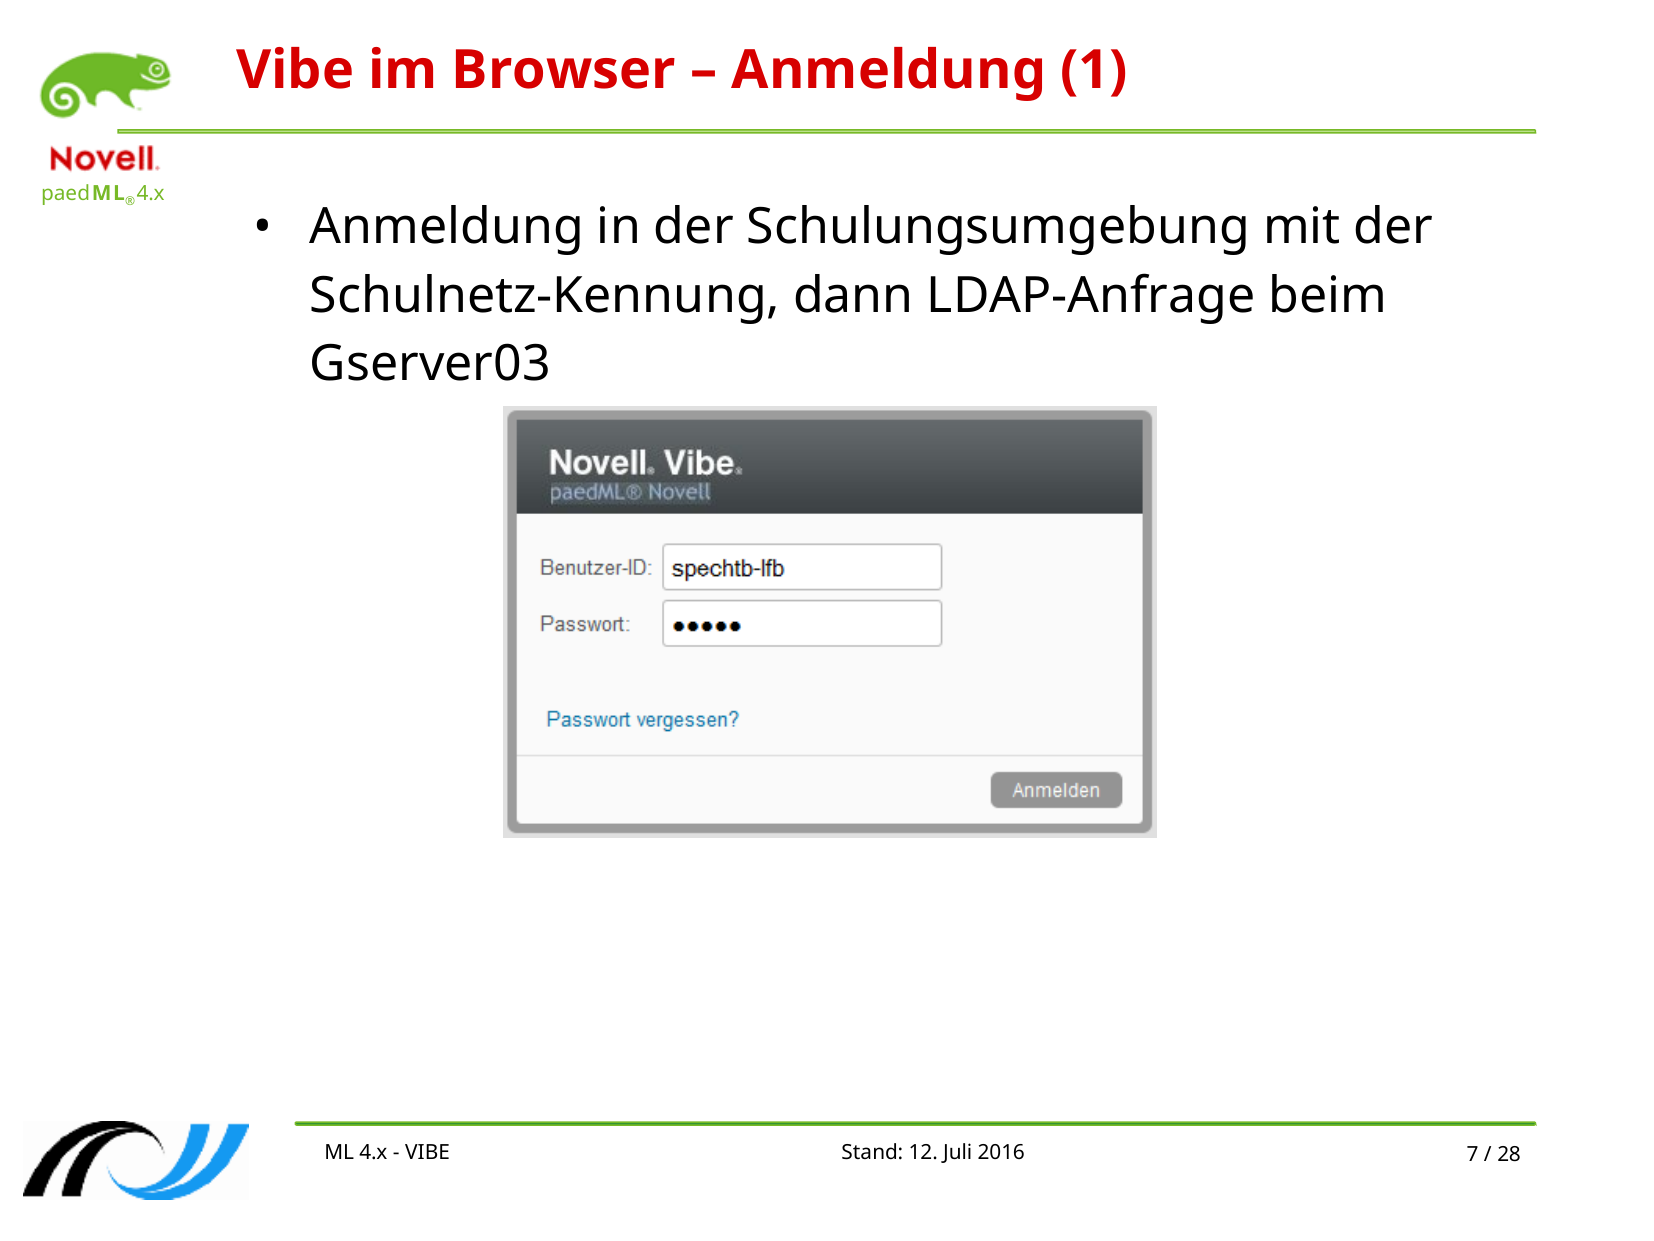

# Vibe im Browser – Anmeldung (1)
Anmeldung in der Schulungsumgebung mit der Schulnetz-Kennung, dann LDAP-Anfrage beim Gserver03
ML 4.x - VIBE
12. Juli 2016
7